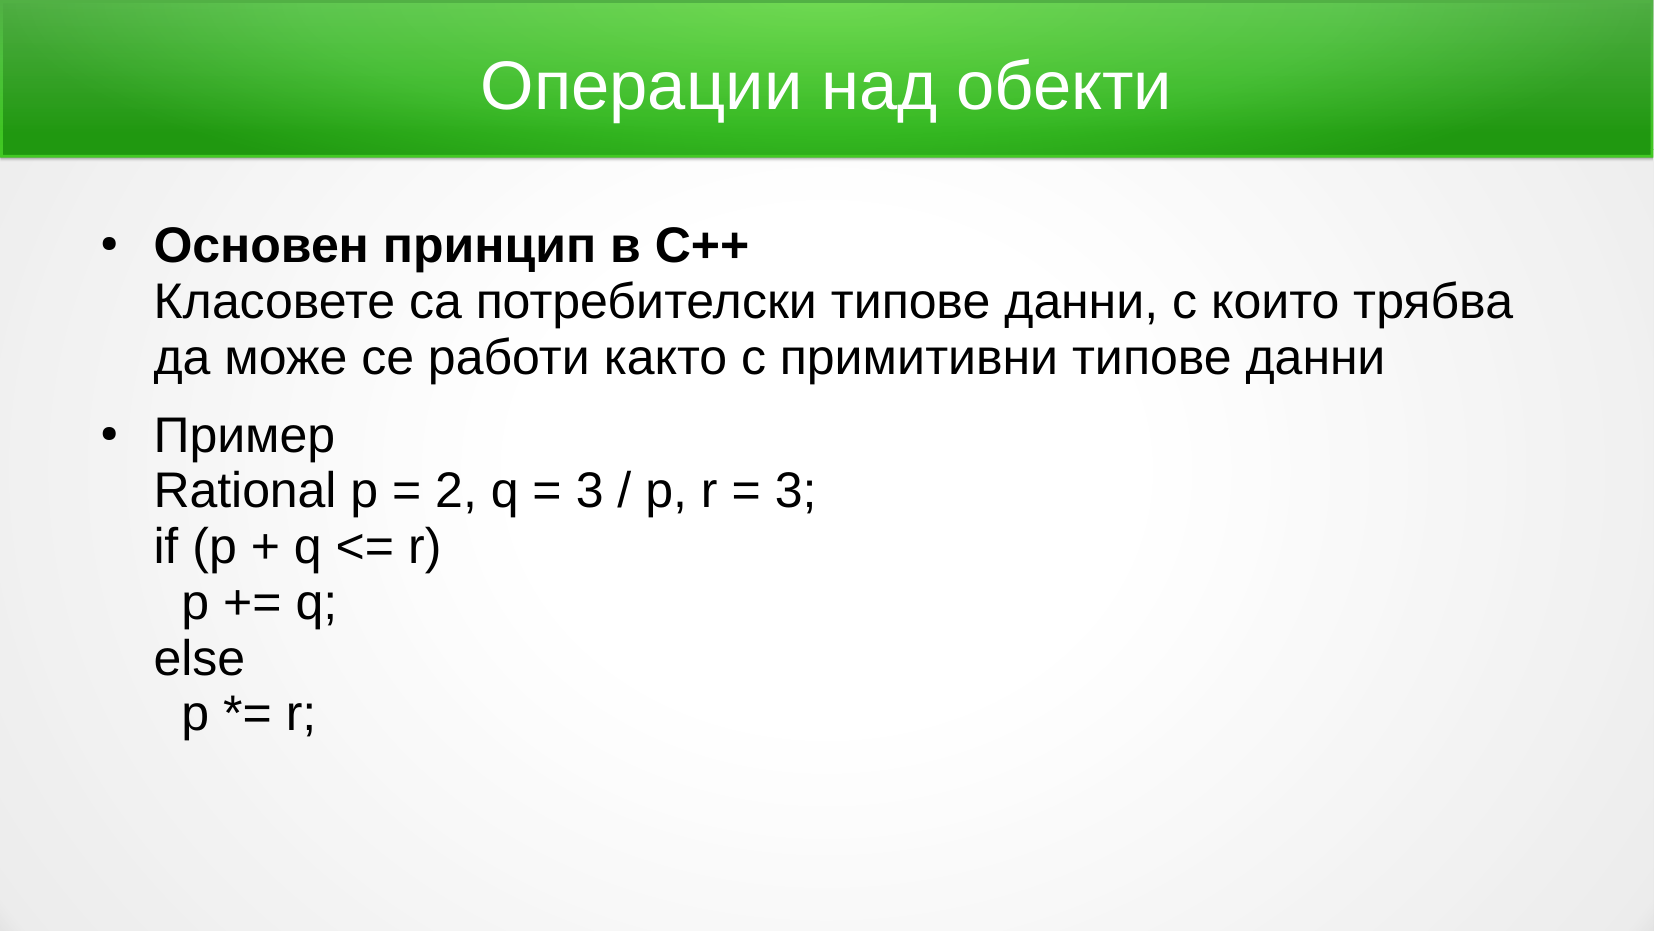

# Операции над обекти
Основен принцип в C++
Класовете са потребителски типове данни, с които трябва да може се работи както с примитивни типове данни
Пример
Rational p = 2, q = 3 / p, r = 3;
if (p + q <= r)
 p += q;
else
 p *= r;